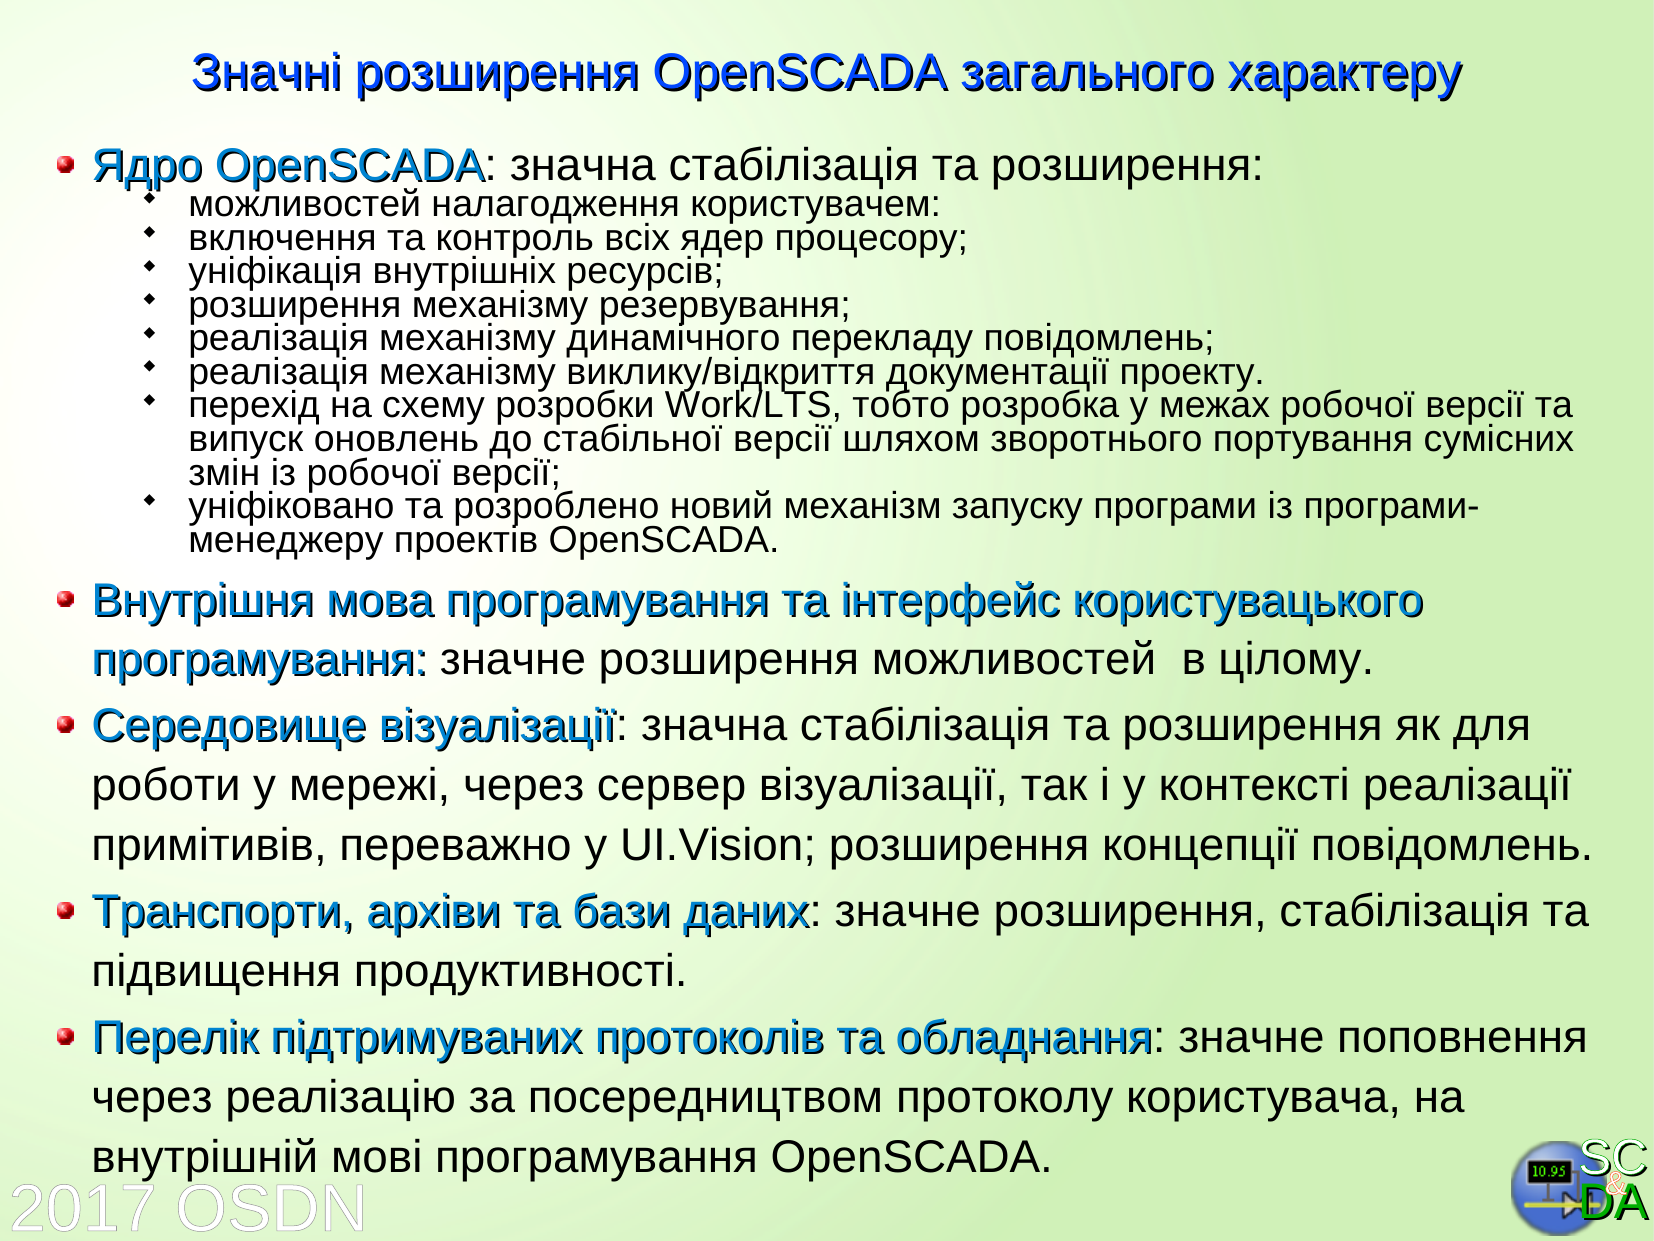

# Значні розширення OpenSCADA загального характеру
Ядро OpenSCADA: значна стабілізація та розширення:
можливостей налагодження користувачем:
включення та контроль всіх ядер процесору;
уніфікація внутрішніх ресурсів;
розширення механізму резервування;
реалізація механізму динамічного перекладу повідомлень;
реалізація механізму виклику/відкриття документації проекту.
перехід на схему розробки Work/LTS, тобто розробка у межах робочої версії та випуск оновлень до стабільної версії шляхом зворотнього портування сумісних змін із робочої версії;
уніфіковано та розроблено новий механізм запуску програми із програми-менеджеру проектів OpenSCADA.
Внутрішня мова програмування та інтерфейс користувацького програмування: значне розширення можливостей в цілому.
Середовище візуалізації: значна стабілізація та розширення як для роботи у мережі, через сервер візуалізації, так і у контексті реалізації примітивів, переважно у UI.Vision; розширення концепції повідомлень.
Транспорти, архіви та бази даних: значне розширення, стабілізація та підвищення продуктивності.
Перелік підтримуваних протоколів та обладнання: значне поповнення через реалізацію за посередництвом протоколу користувача, на внутрішній мові програмування OpenSCADA.